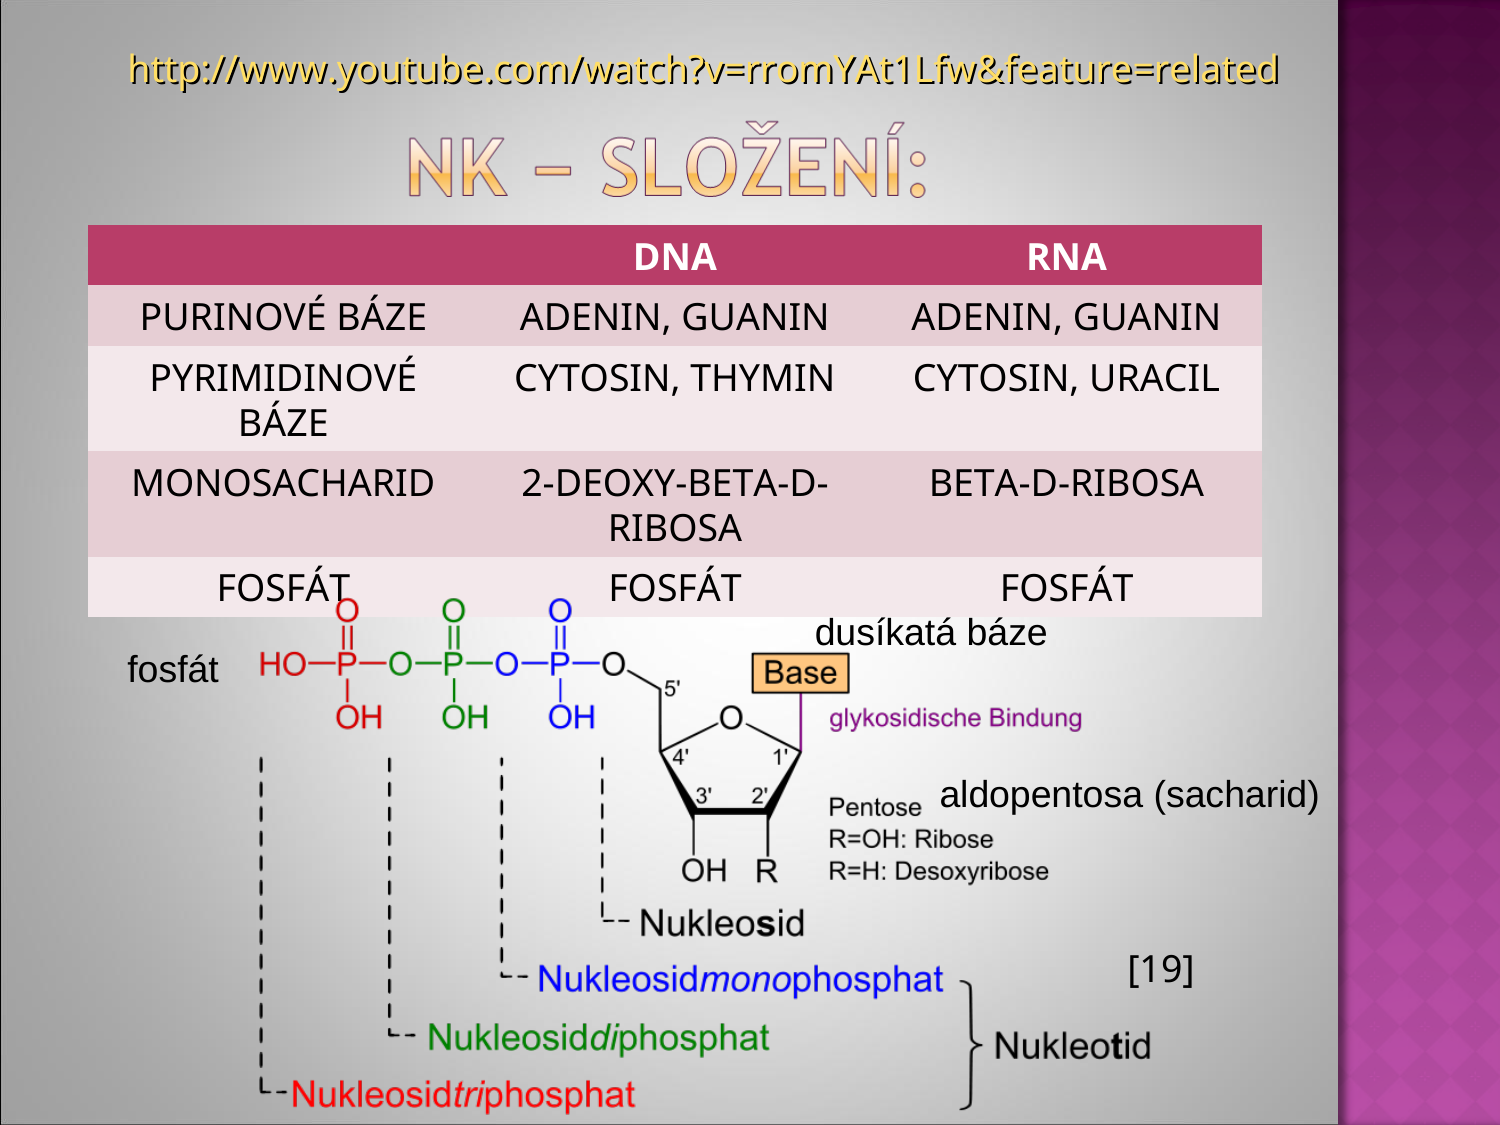

http://www.youtube.com/watch?v=rromYAt1Lfw&feature=related
| | DNA | RNA |
| --- | --- | --- |
| PURINOVÉ BÁZE | ADENIN, GUANIN | ADENIN, GUANIN |
| PYRIMIDINOVÉ BÁZE | CYTOSIN, THYMIN | CYTOSIN, URACIL |
| MONOSACHARID | 2-DEOXY-BETA-D-RIBOSA | BETA-D-RIBOSA |
| FOSFÁT | FOSFÁT | FOSFÁT |
dusíkatá báze
fosfát
aldopentosa (sacharid)
[19]